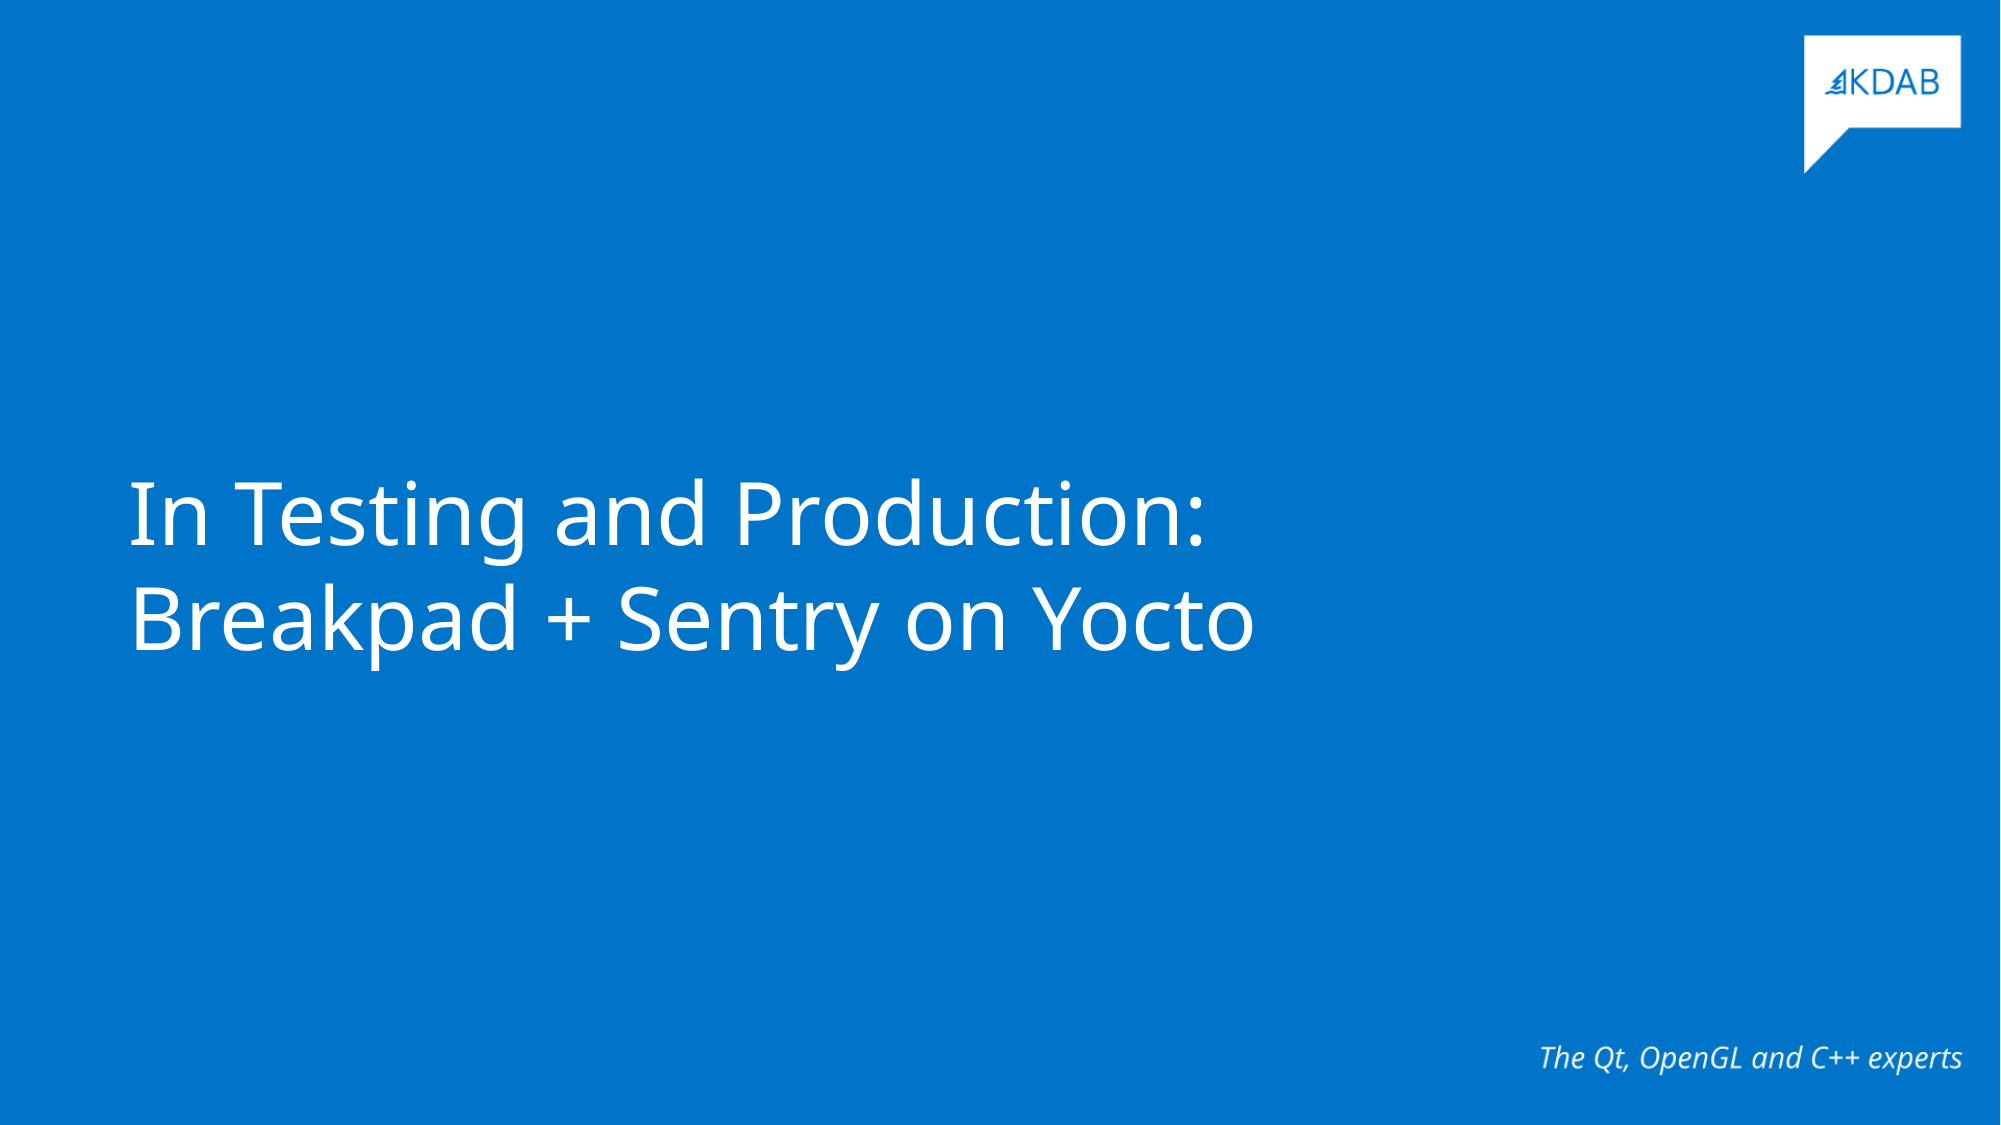

#
In Testing and Production:
Breakpad + Sentry on Yocto